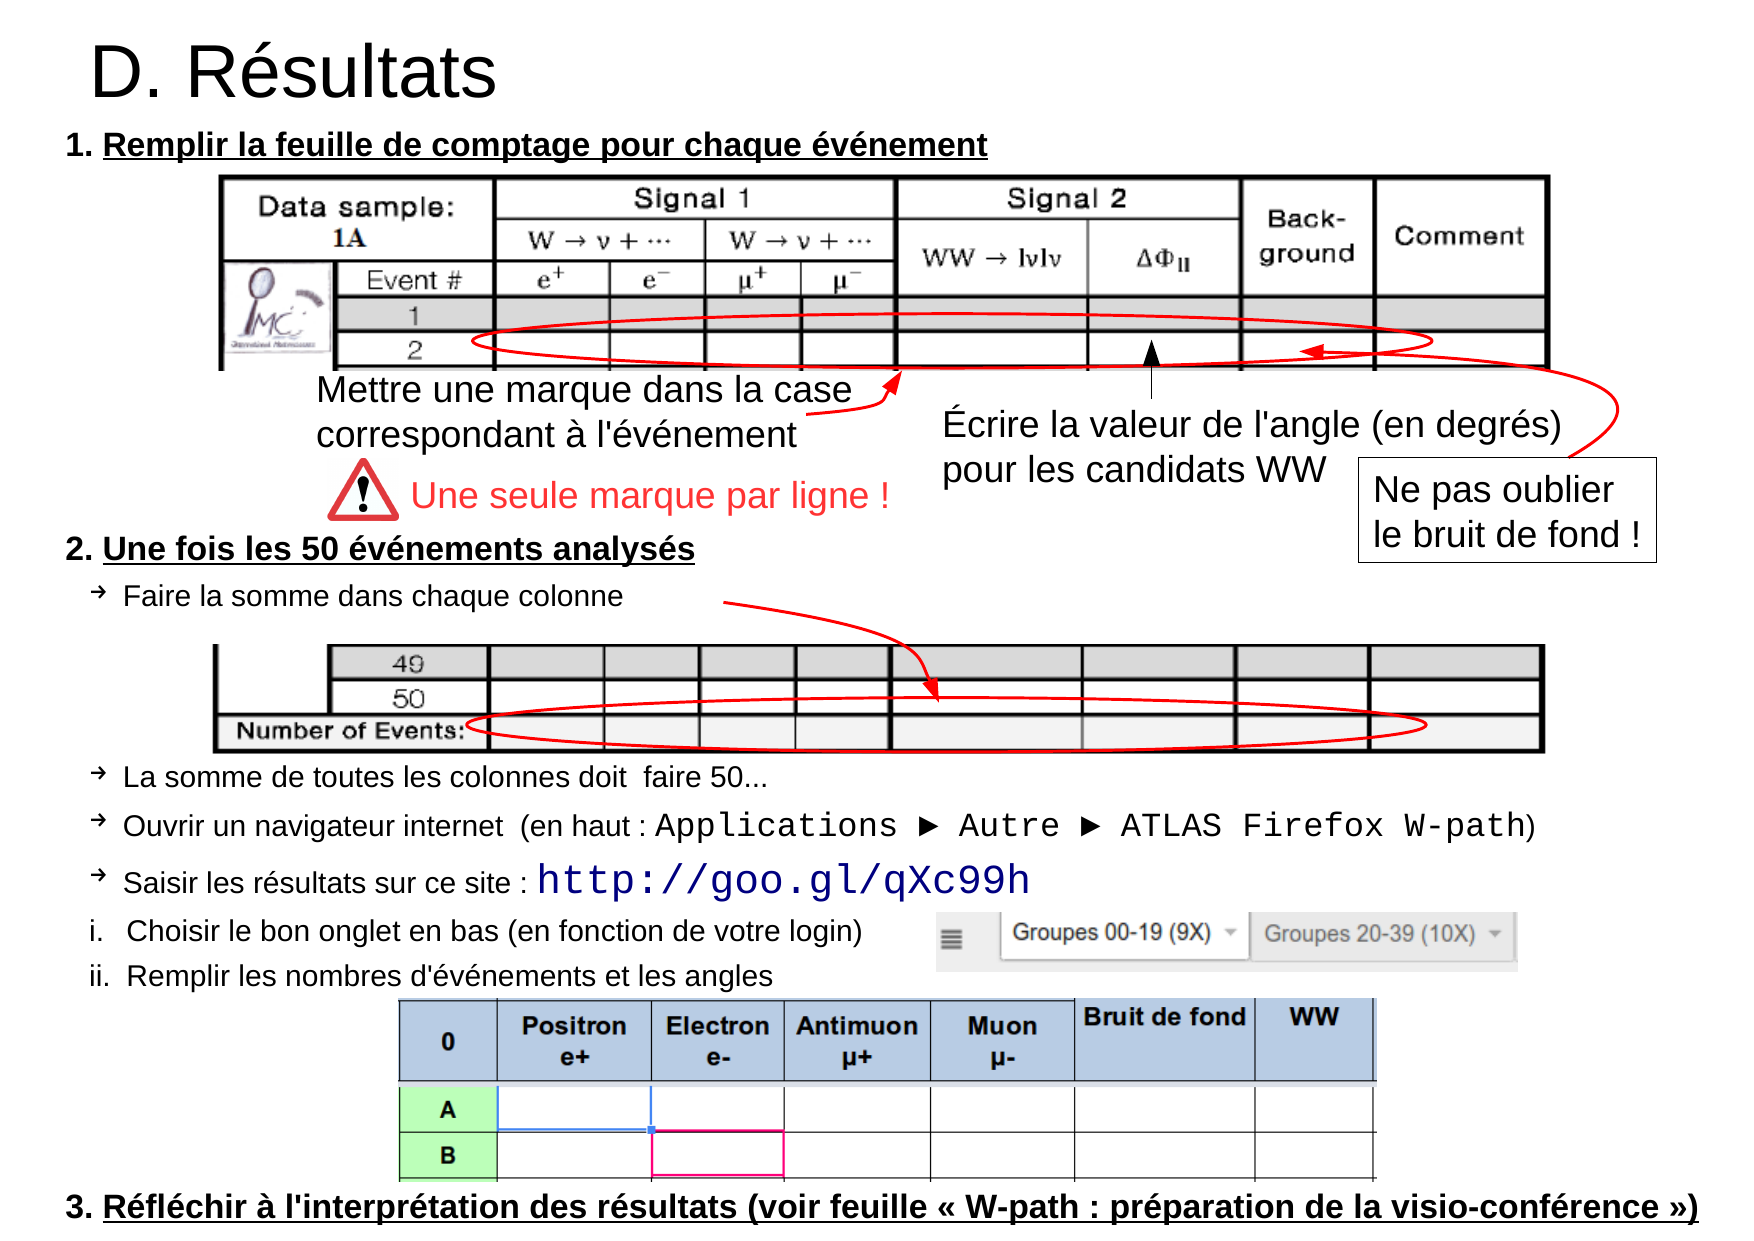

# D. Résultats
Remplir la feuille de comptage pour chaque événement
Une fois les 50 événements analysés
Faire la somme dans chaque colonne
La somme de toutes les colonnes doit faire 50...
Ouvrir un navigateur internet (en haut : Applications ► Autre ► ATLAS Firefox W-path)
Saisir les résultats sur ce site : http://goo.gl/qXc99h
Choisir le bon onglet en bas (en fonction de votre login)
Remplir les nombres d'événements et les angles
Réfléchir à l'interprétation des résultats (voir feuille « W-path : préparation de la visio-conférence »)
Mettre une marque dans la case
correspondant à l'événement
Écrire la valeur de l'angle (en degrés)
pour les candidats WW
Ne pas oublier
le bruit de fond !
Une seule marque par ligne !